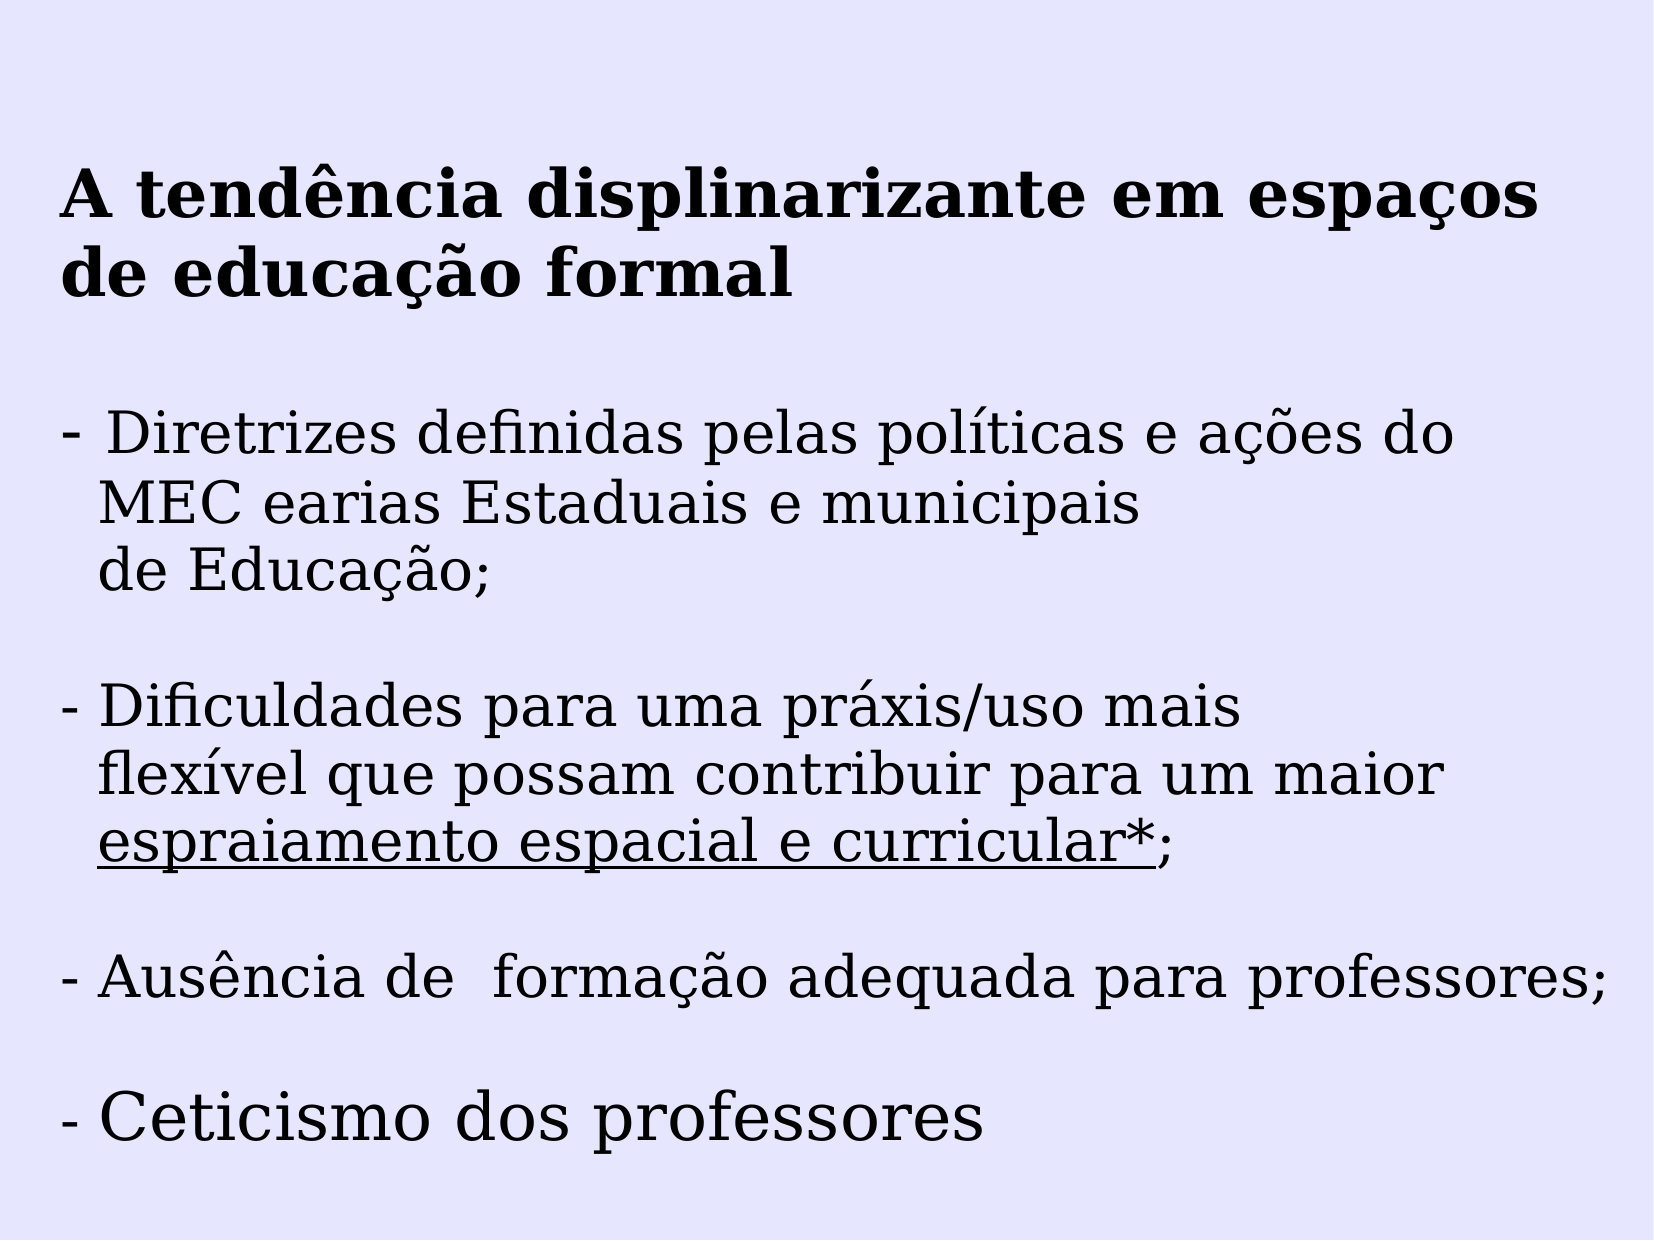

A tendência displinarizante em espaços
de educação formal
- Diretrizes definidas pelas políticas e ações do
 MEC earias Estaduais e municipais
 de Educação;
- Dificuldades para uma práxis/uso mais
 flexível que possam contribuir para um maior
 espraiamento espacial e curricular*;
- Ausência de formação adequada para professores;
- Ceticismo dos professores